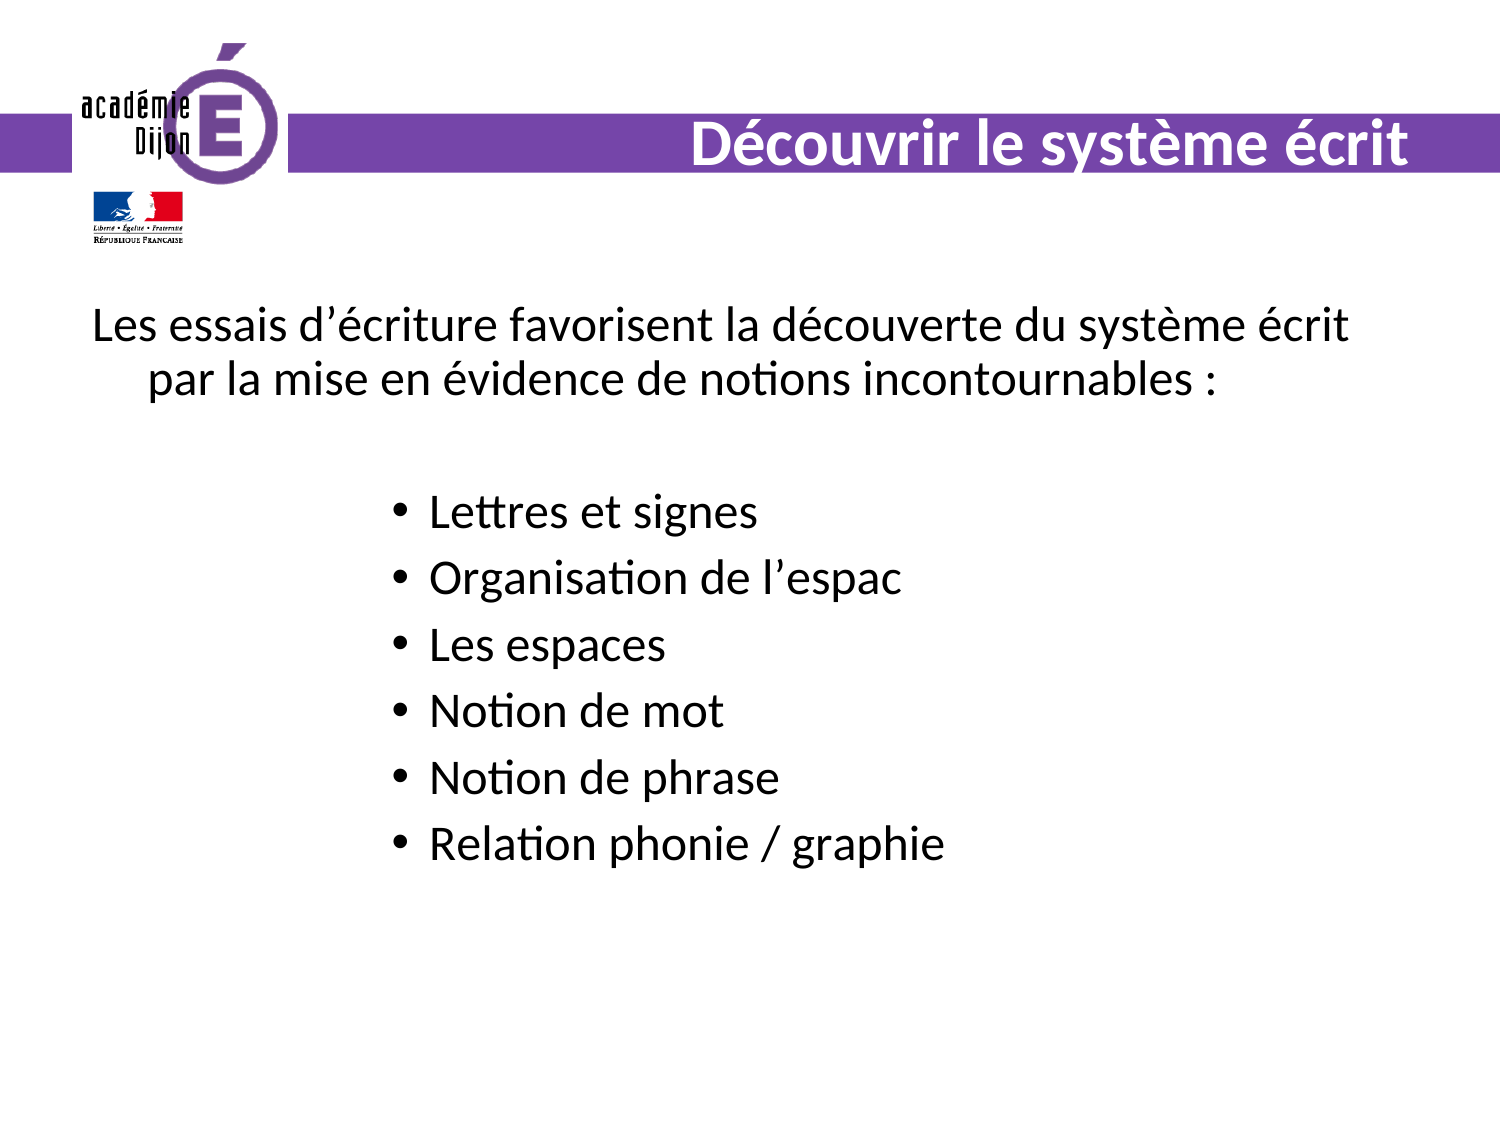

Découvrir le système écrit
Les essais d’écriture favorisent la découverte du système écrit par la mise en évidence de notions incontournables :
Lettres et signes
Organisation de l’espac
Les espaces
Notion de mot
Notion de phrase
Relation phonie / graphie